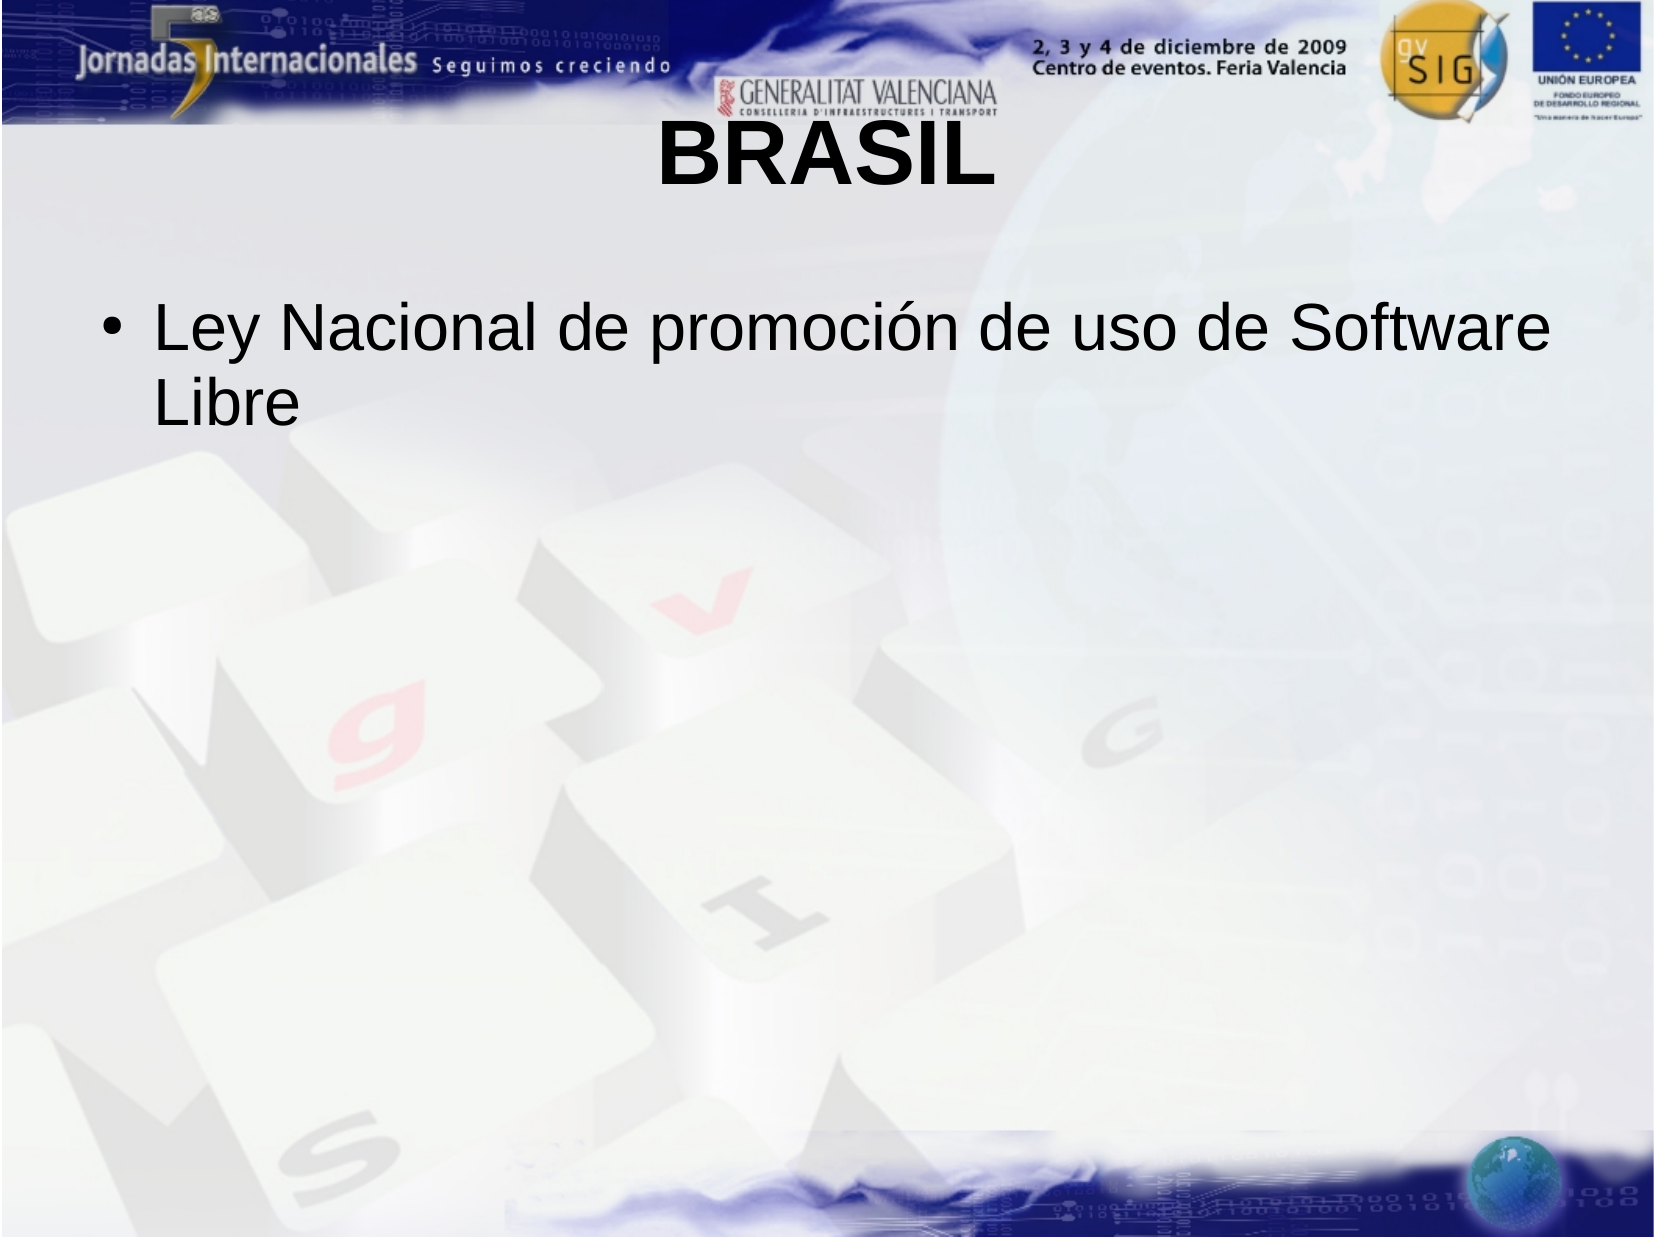

# BRASIL
Ley Nacional de promoción de uso de Software Libre